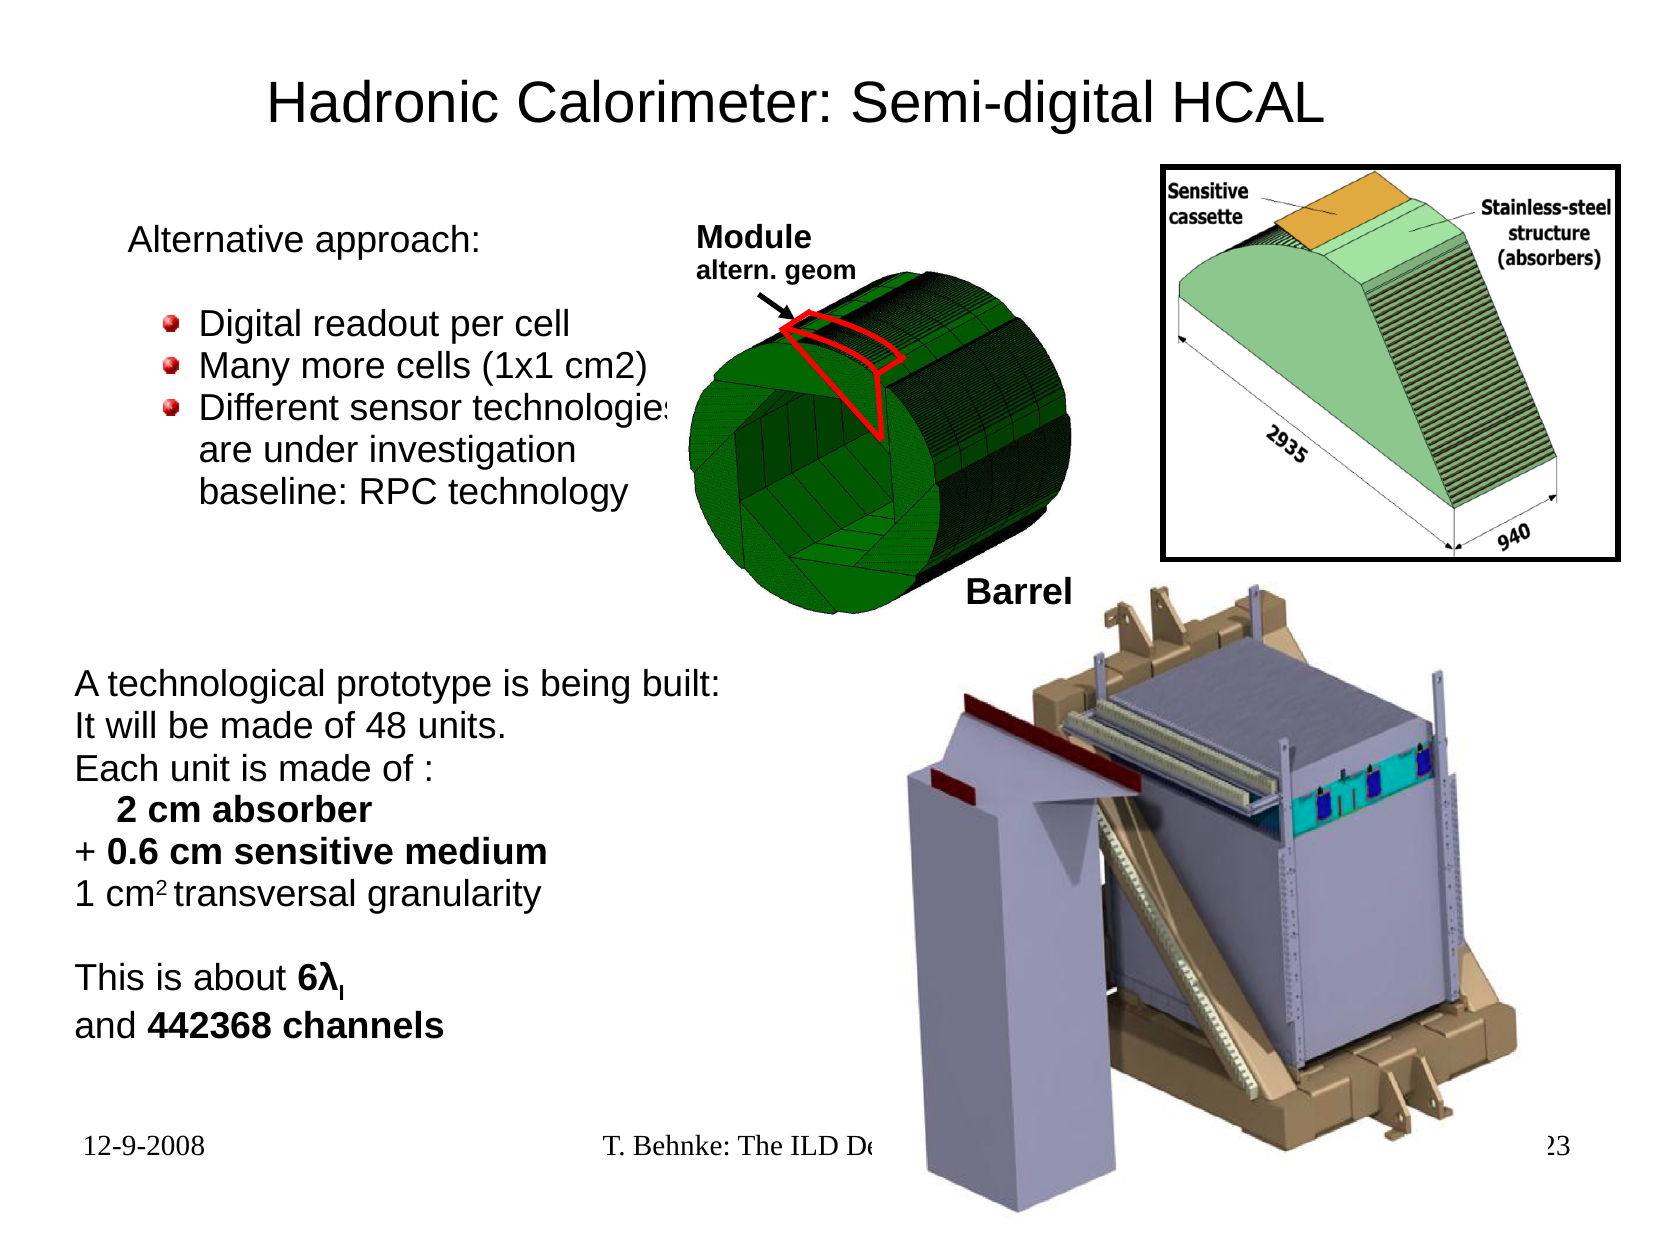

# Hadronic Calorimeter: Semi-digital HCAL
Module
altern. geom
Barrel
Alternative approach:
Digital readout per cell
Many more cells (1x1 cm2)
Different sensor technologies
are under investigation
baseline: RPC technology
A technological prototype is being built:
It will be made of 48 units.
Each unit is made of :
 2 cm absorber
+ 0.6 cm sensitive medium
1 cm2 transversal granularity
This is about 6λI
and 442368 channels
1X1 m2
12-9-2008
T. Behnke: The ILD Detector Concept
23